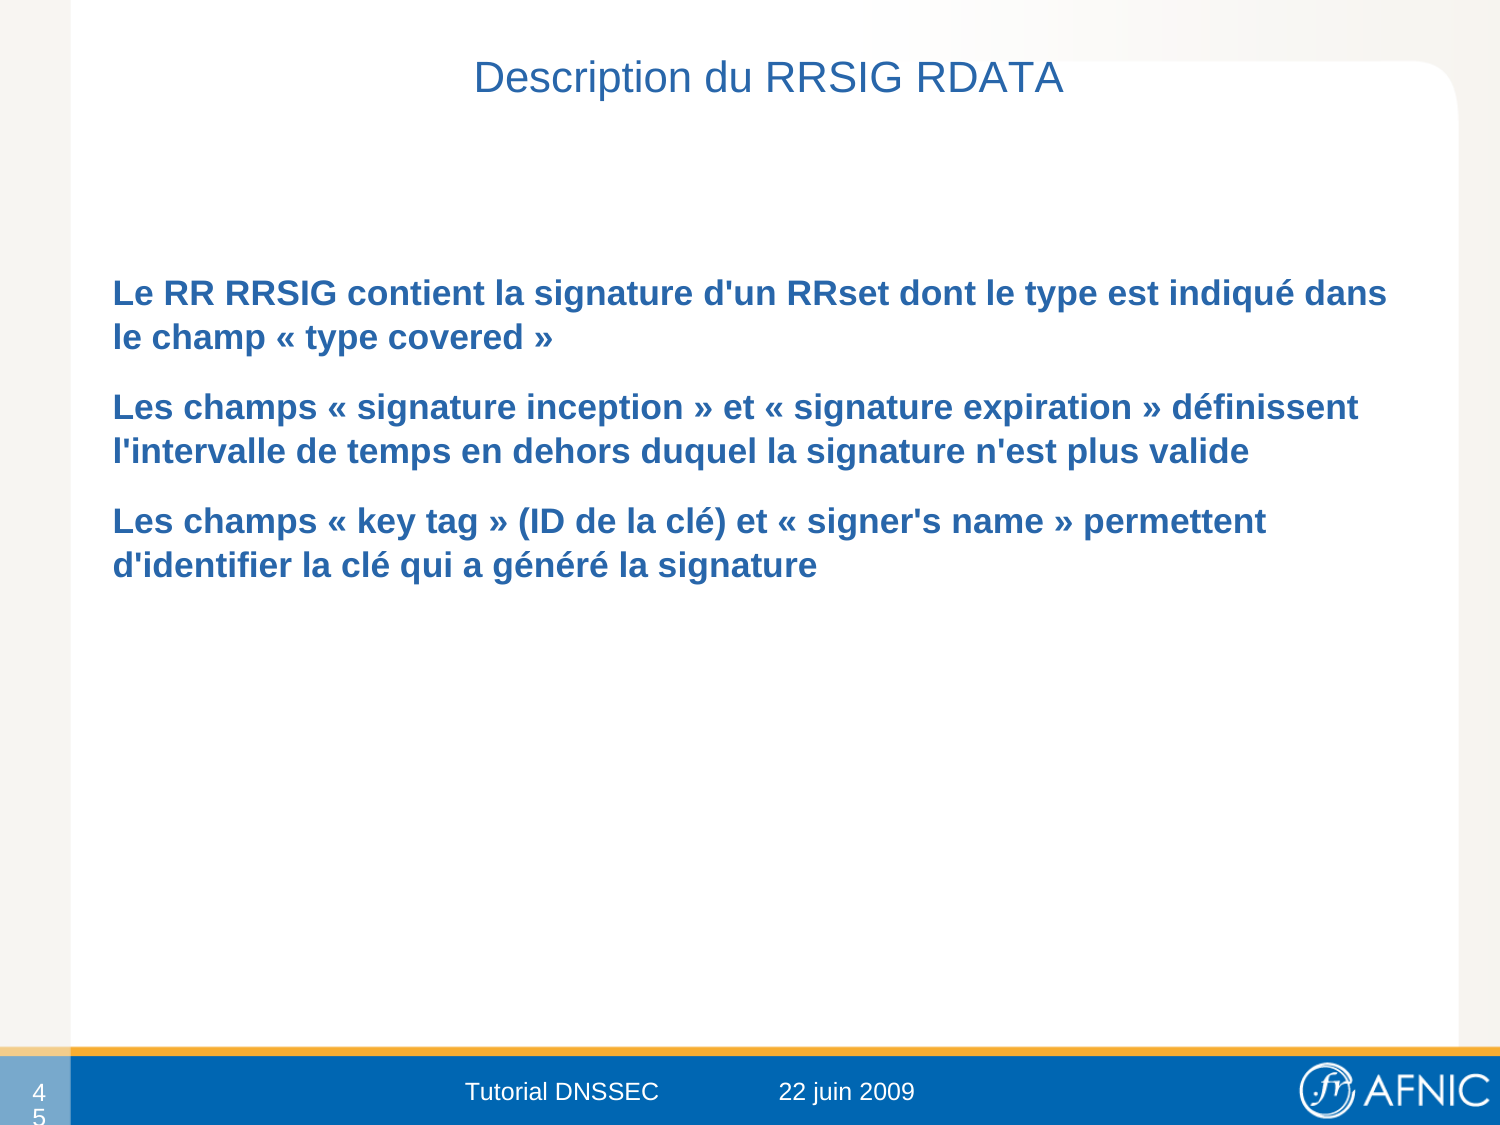

# Description du RRSIG RDATA
Le RR RRSIG contient la signature d'un RRset dont le type est indiqué dans le champ « type covered »
Les champs « signature inception » et « signature expiration » définissent l'intervalle de temps en dehors duquel la signature n'est plus valide
Les champs « key tag » (ID de la clé) et « signer's name » permettent d'identifier la clé qui a généré la signature